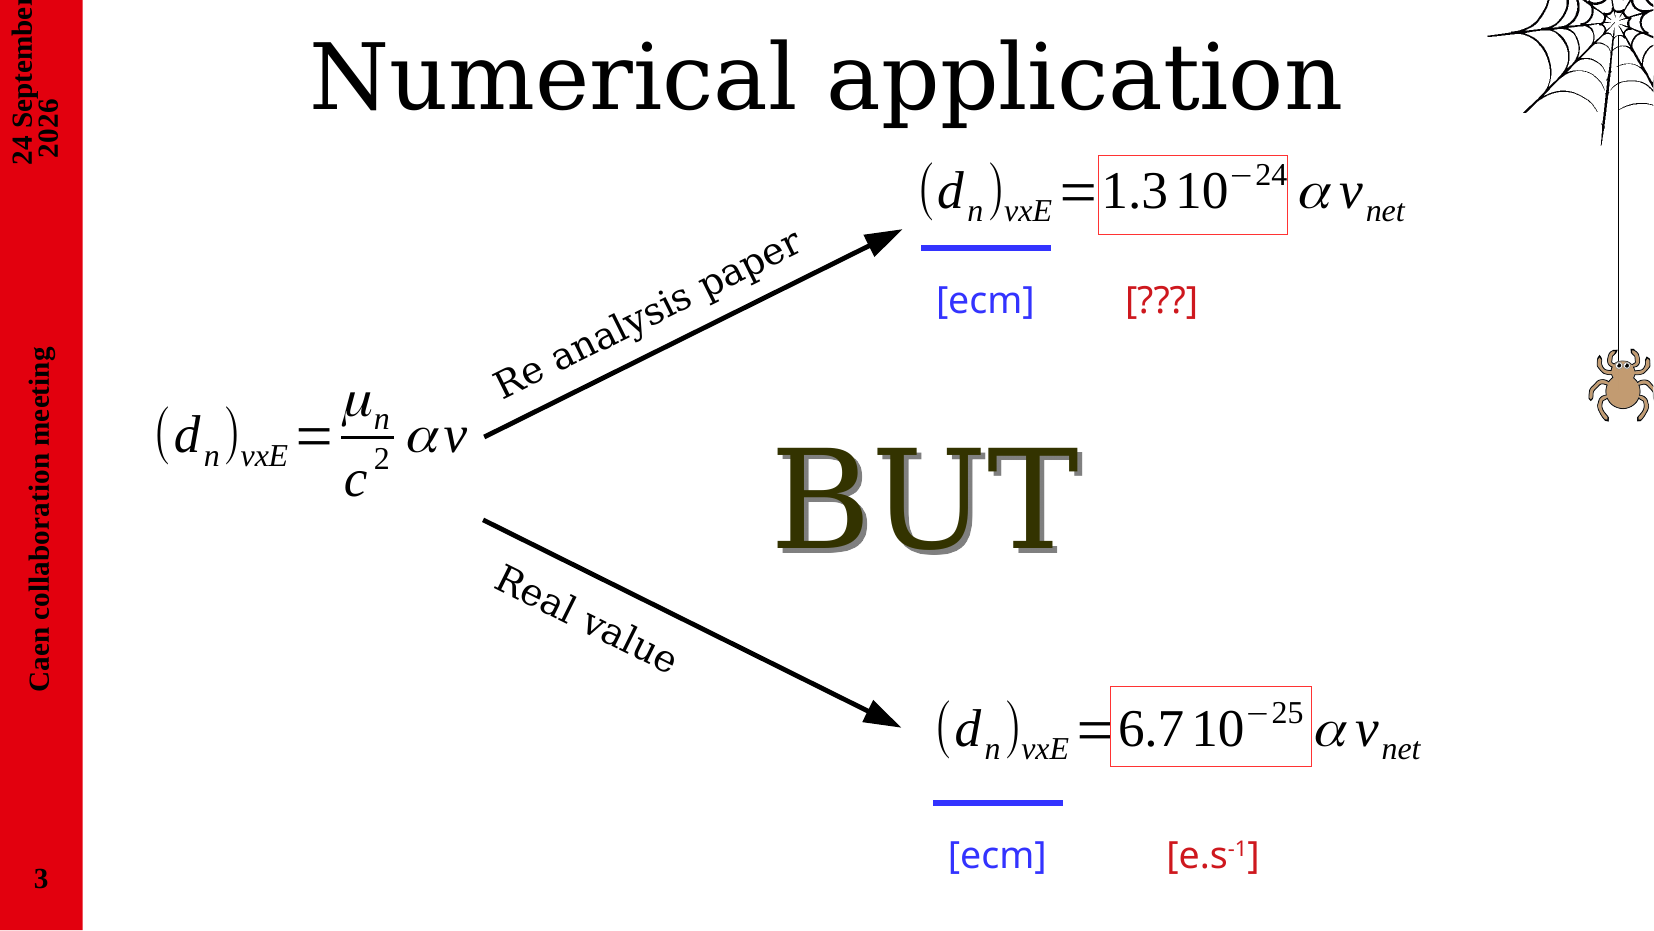

# Numerical application
[ecm]
[???]
Re analysis paper
BUT
Caen collaboration meeting
Real value
[ecm]
[e.s-1]
3